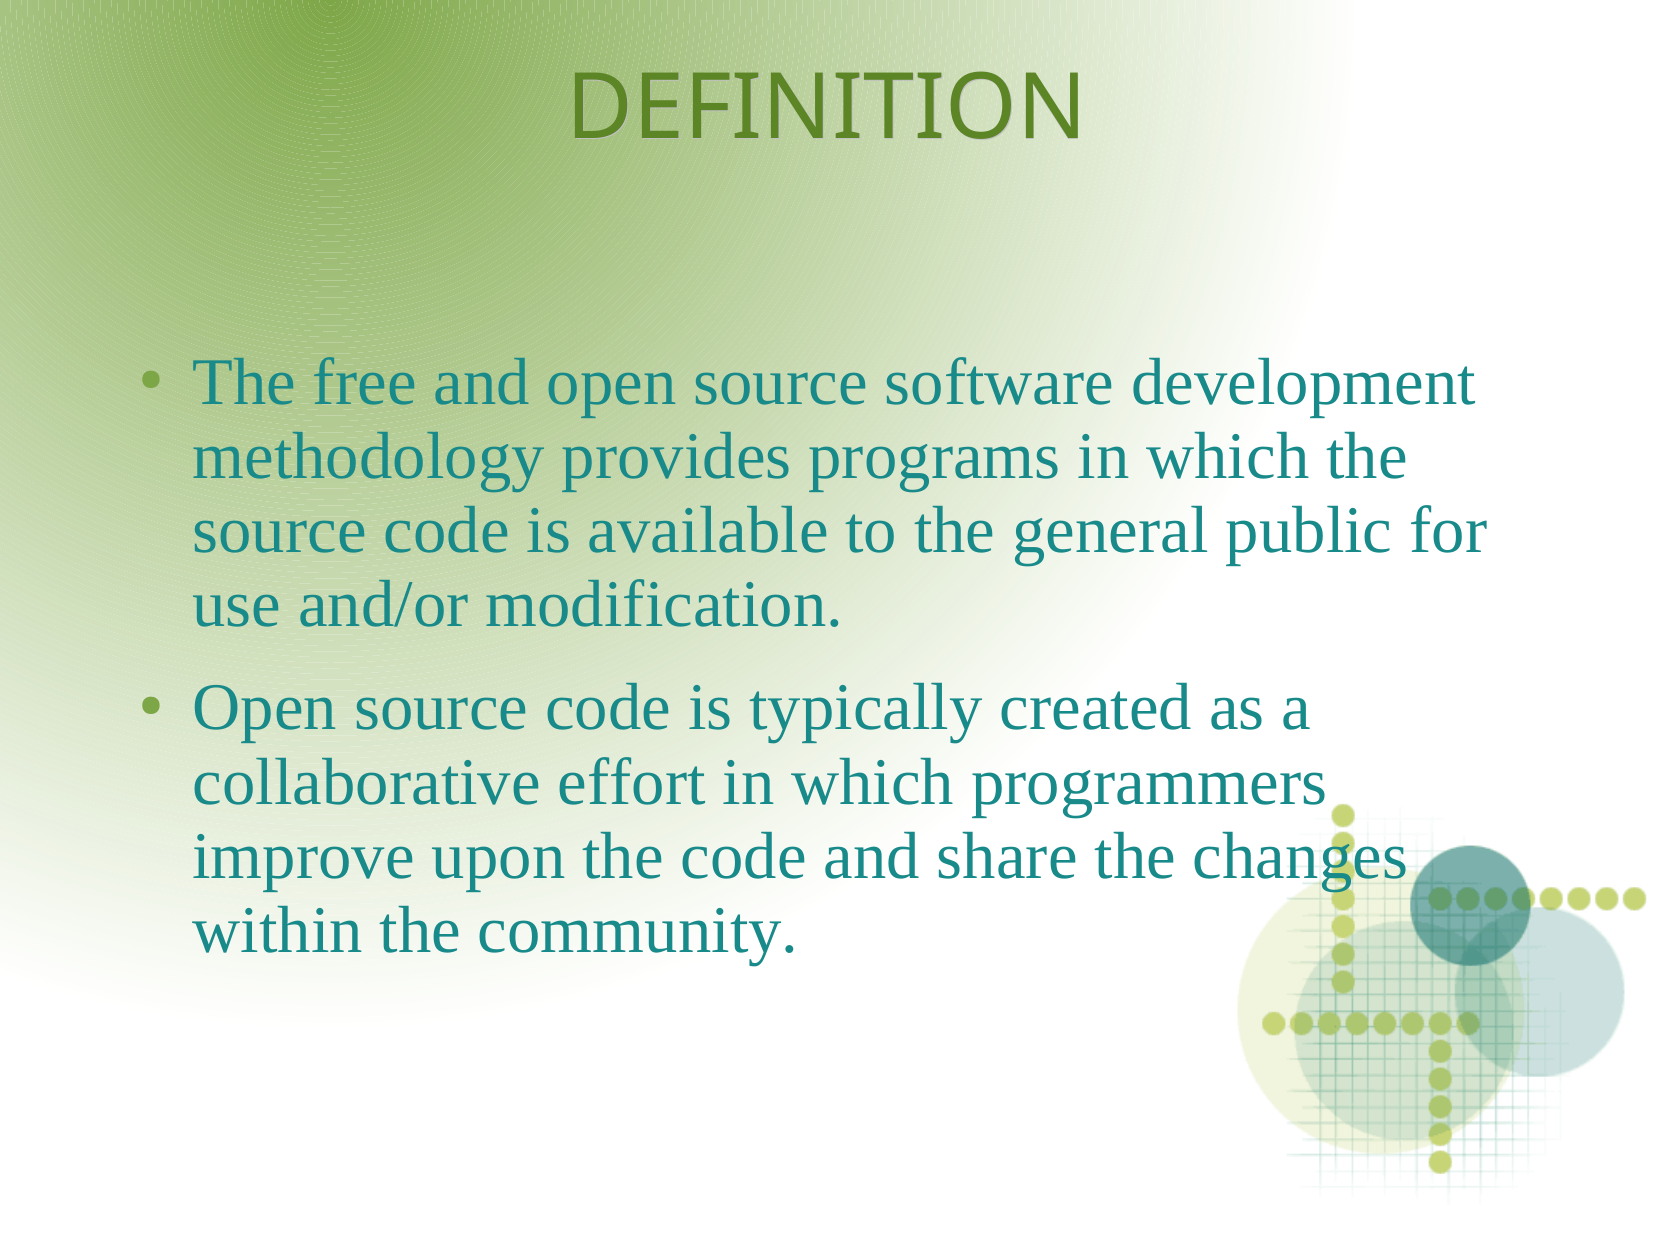

# DEFINITION
The free and open source software development methodology provides programs in which the source code is available to the general public for use and/or modification.
Open source code is typically created as a collaborative effort in which programmers improve upon the code and share the changes within the community.